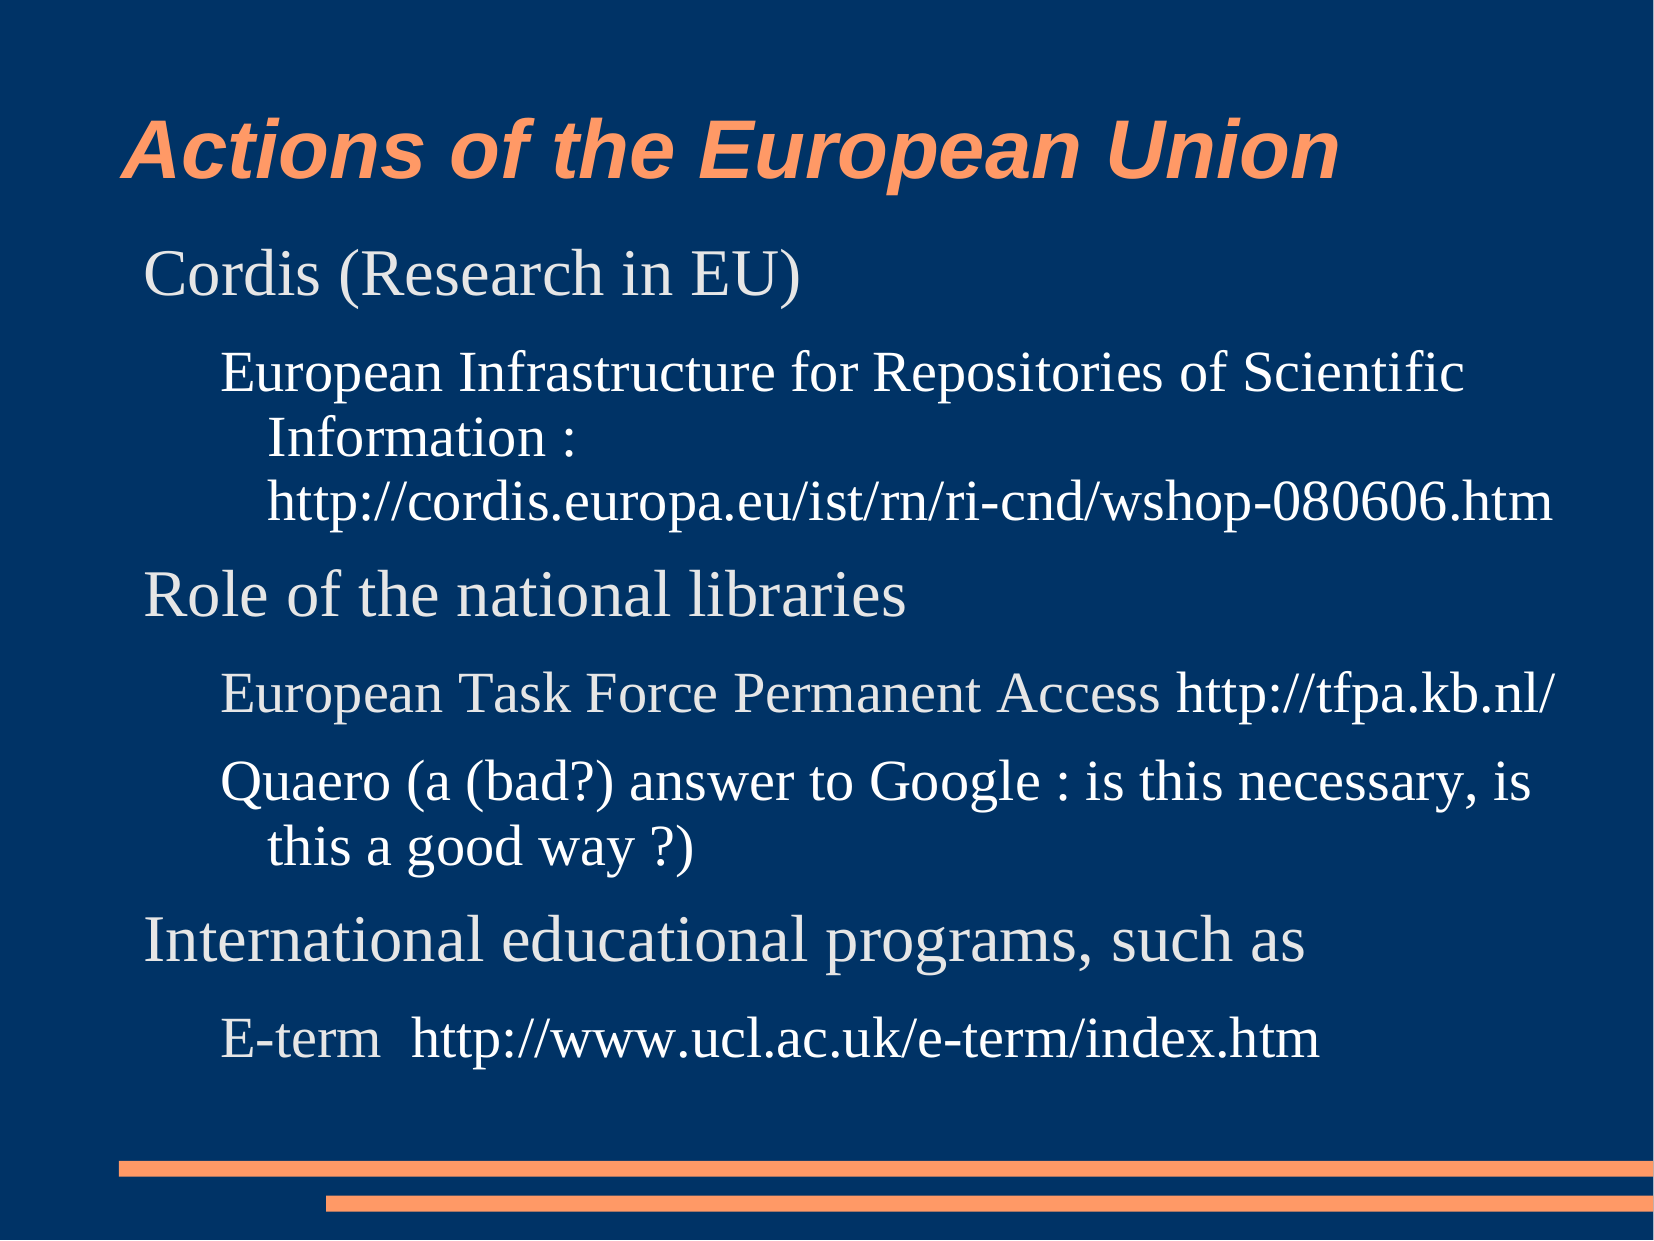

# Actions of the European Union
Cordis (Research in EU)
European Infrastructure for Repositories of Scientific Information : http://cordis.europa.eu/ist/rn/ri-cnd/wshop-080606.htm
Role of the national libraries
European Task Force Permanent Access http://tfpa.kb.nl/
Quaero (a (bad?) answer to Google : is this necessary, is this a good way ?)
International educational programs, such as
E-term http://www.ucl.ac.uk/e-term/index.htm